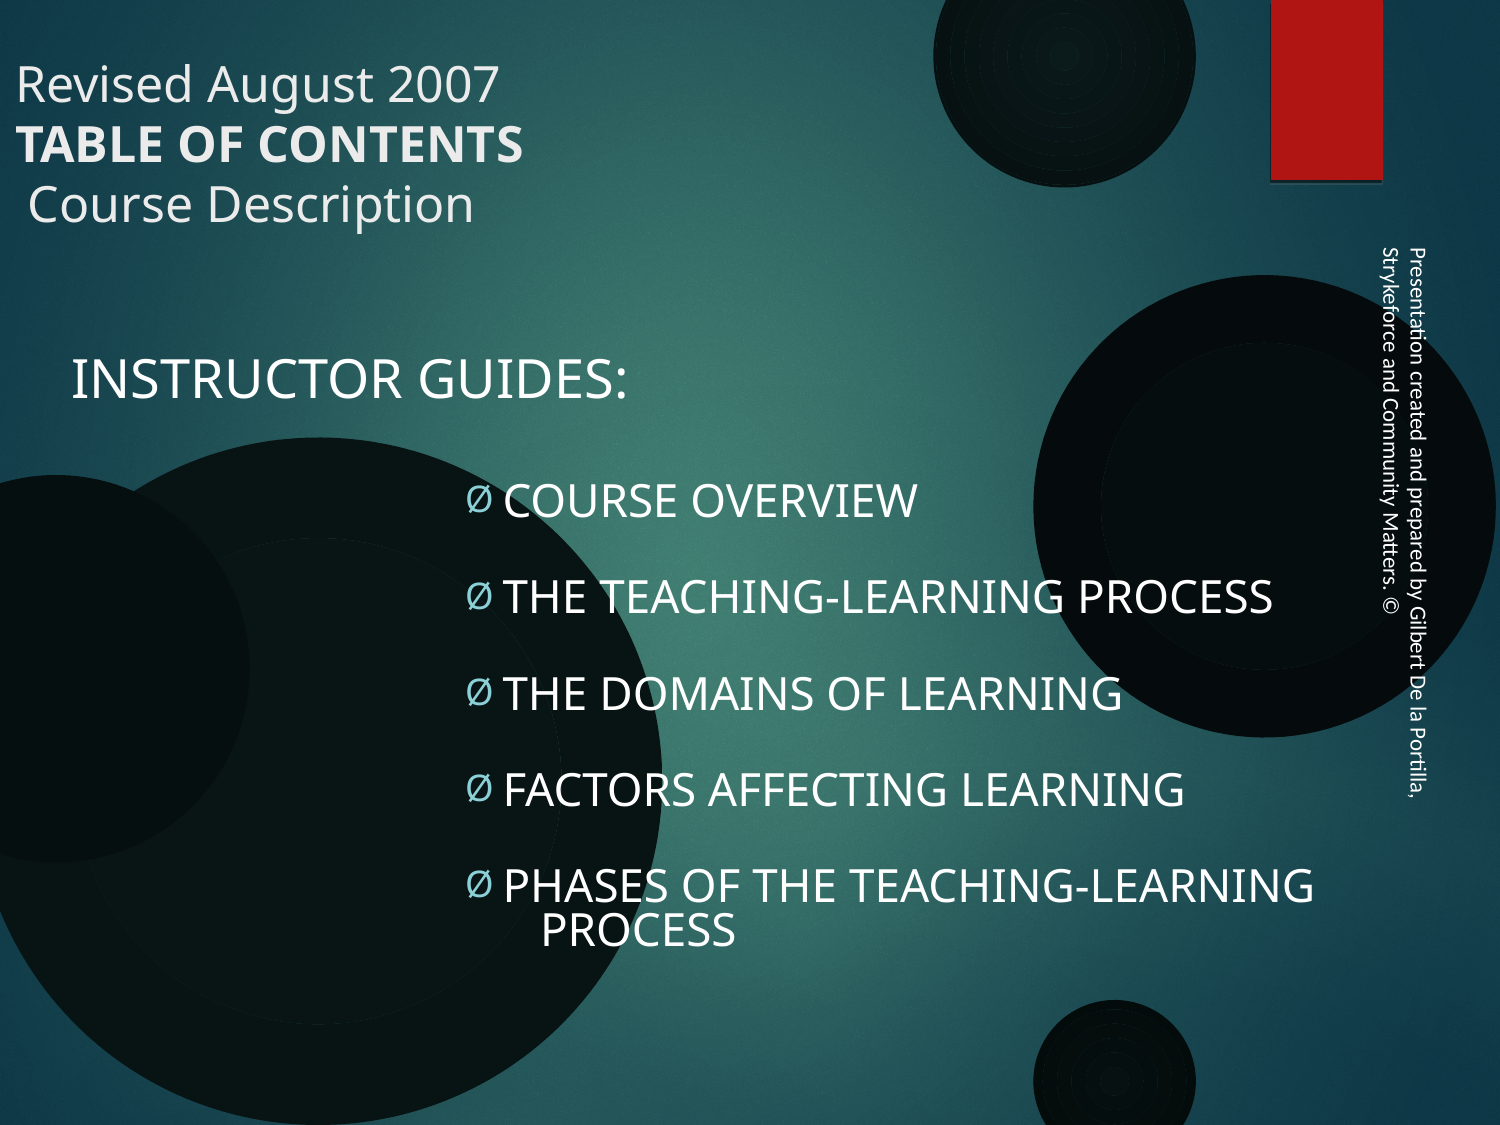

# Revised August 2007 TABLE OF CONTENTS  Course Description
INSTRUCTOR GUIDES:
COURSE OVERVIEW
THE TEACHING-LEARNING PROCESS
THE DOMAINS OF LEARNING
FACTORS AFFECTING LEARNING
PHASES OF THE TEACHING-LEARNING PROCESS
Presentation created and prepared by Gilbert De la Portilla, Strykeforce and Community Matters. ©